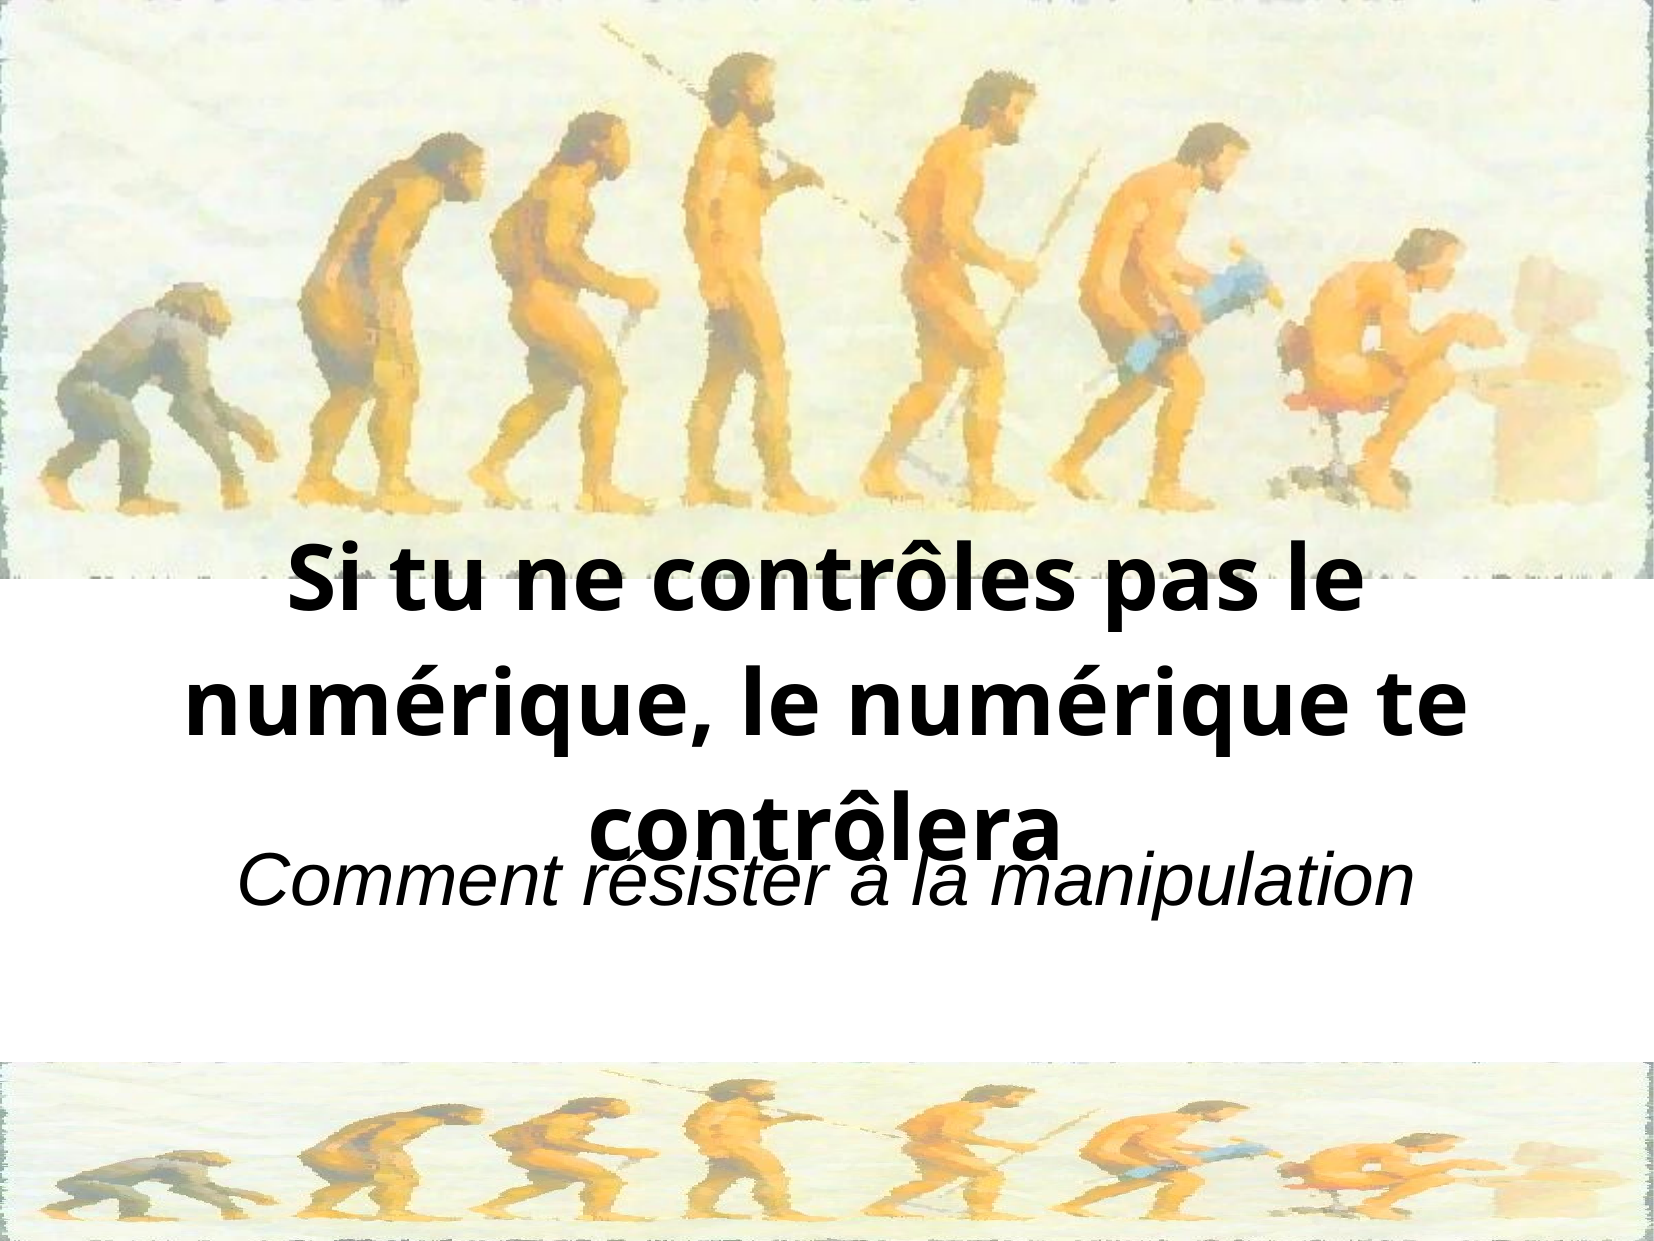

# Si tu ne contrôles pas le numérique, le numérique te contrôlera
Comment résister à la manipulation